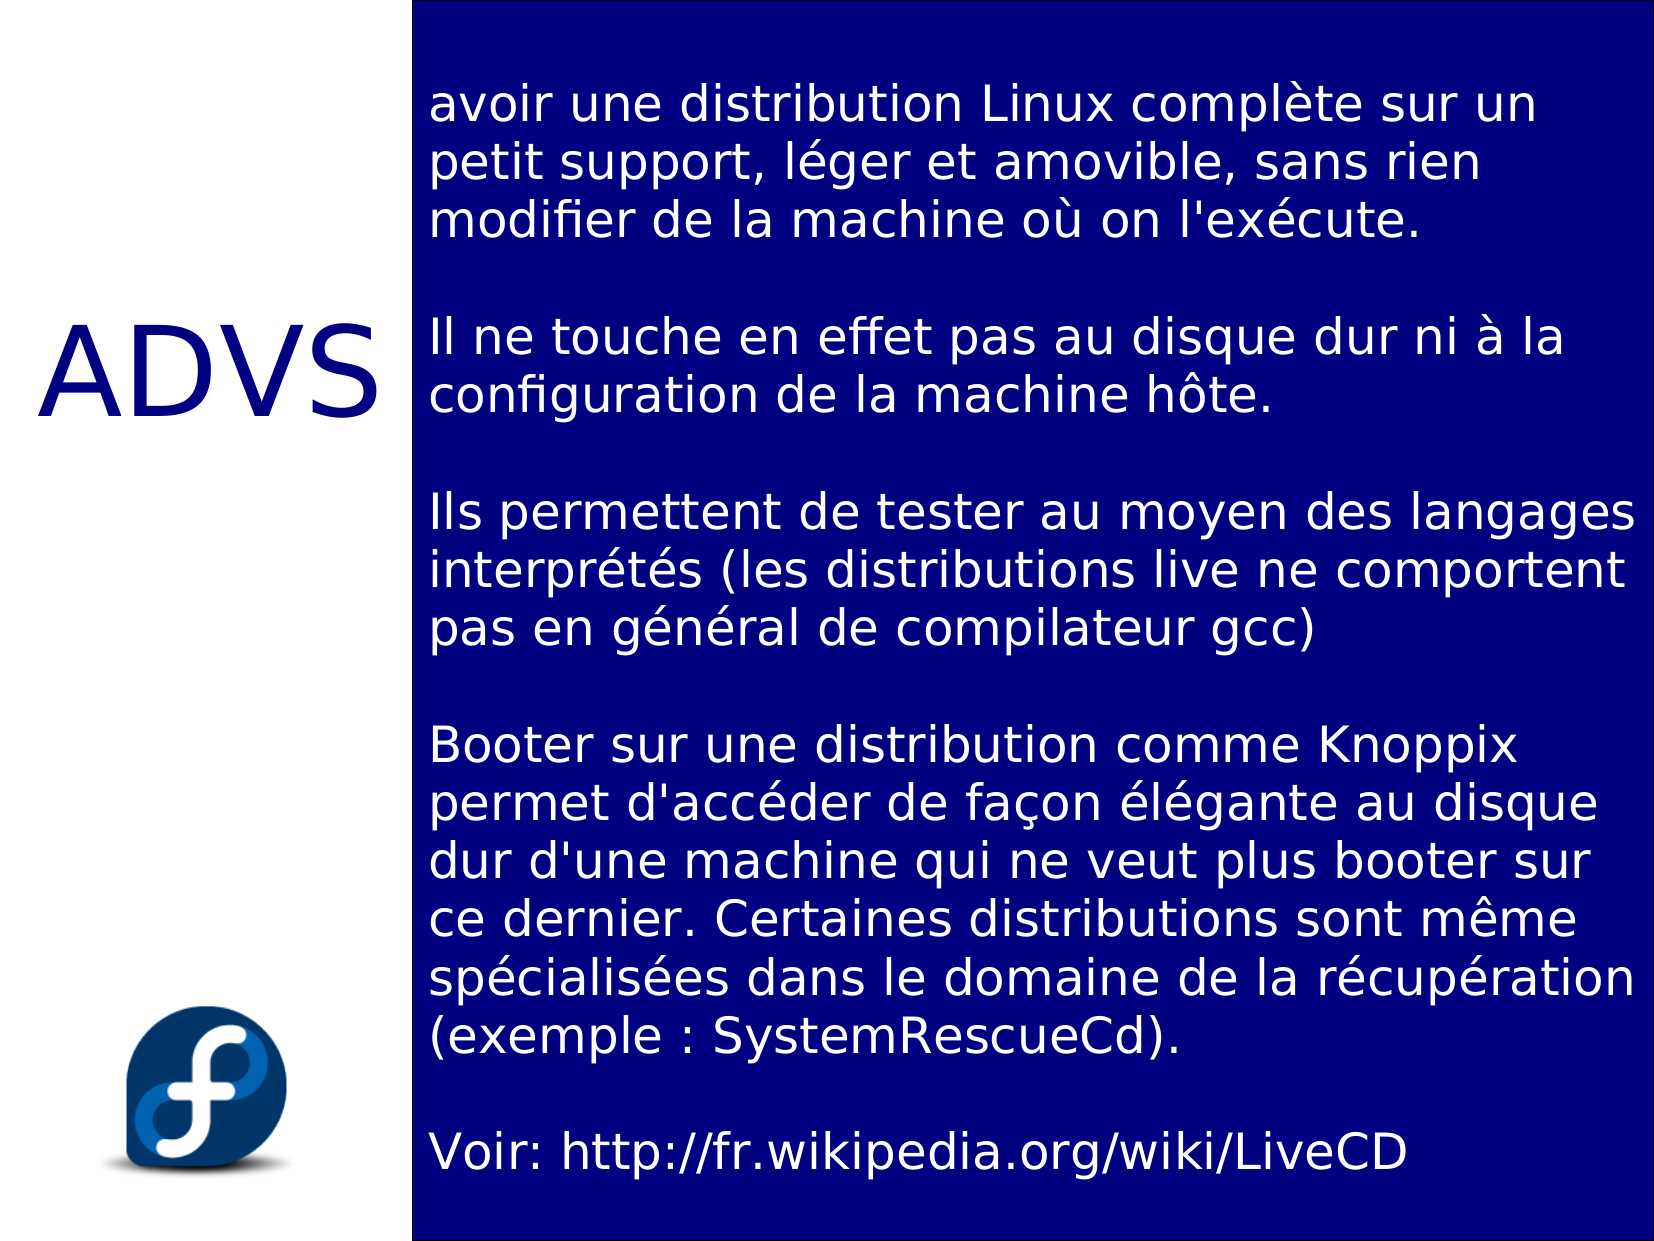

avoir une distribution Linux complète sur un petit support, léger et amovible, sans rien modifier de la machine où on l'exécute.
Il ne touche en effet pas au disque dur ni à la configuration de la machine hôte.
Ils permettent de tester au moyen des langages interprétés (les distributions live ne comportent pas en général de compilateur gcc)
Booter sur une distribution comme Knoppix permet d'accéder de façon élégante au disque dur d'une machine qui ne veut plus booter sur ce dernier. Certaines distributions sont même spécialisées dans le domaine de la récupération (exemple : SystemRescueCd).
Voir: http://fr.wikipedia.org/wiki/LiveCD
ADVS